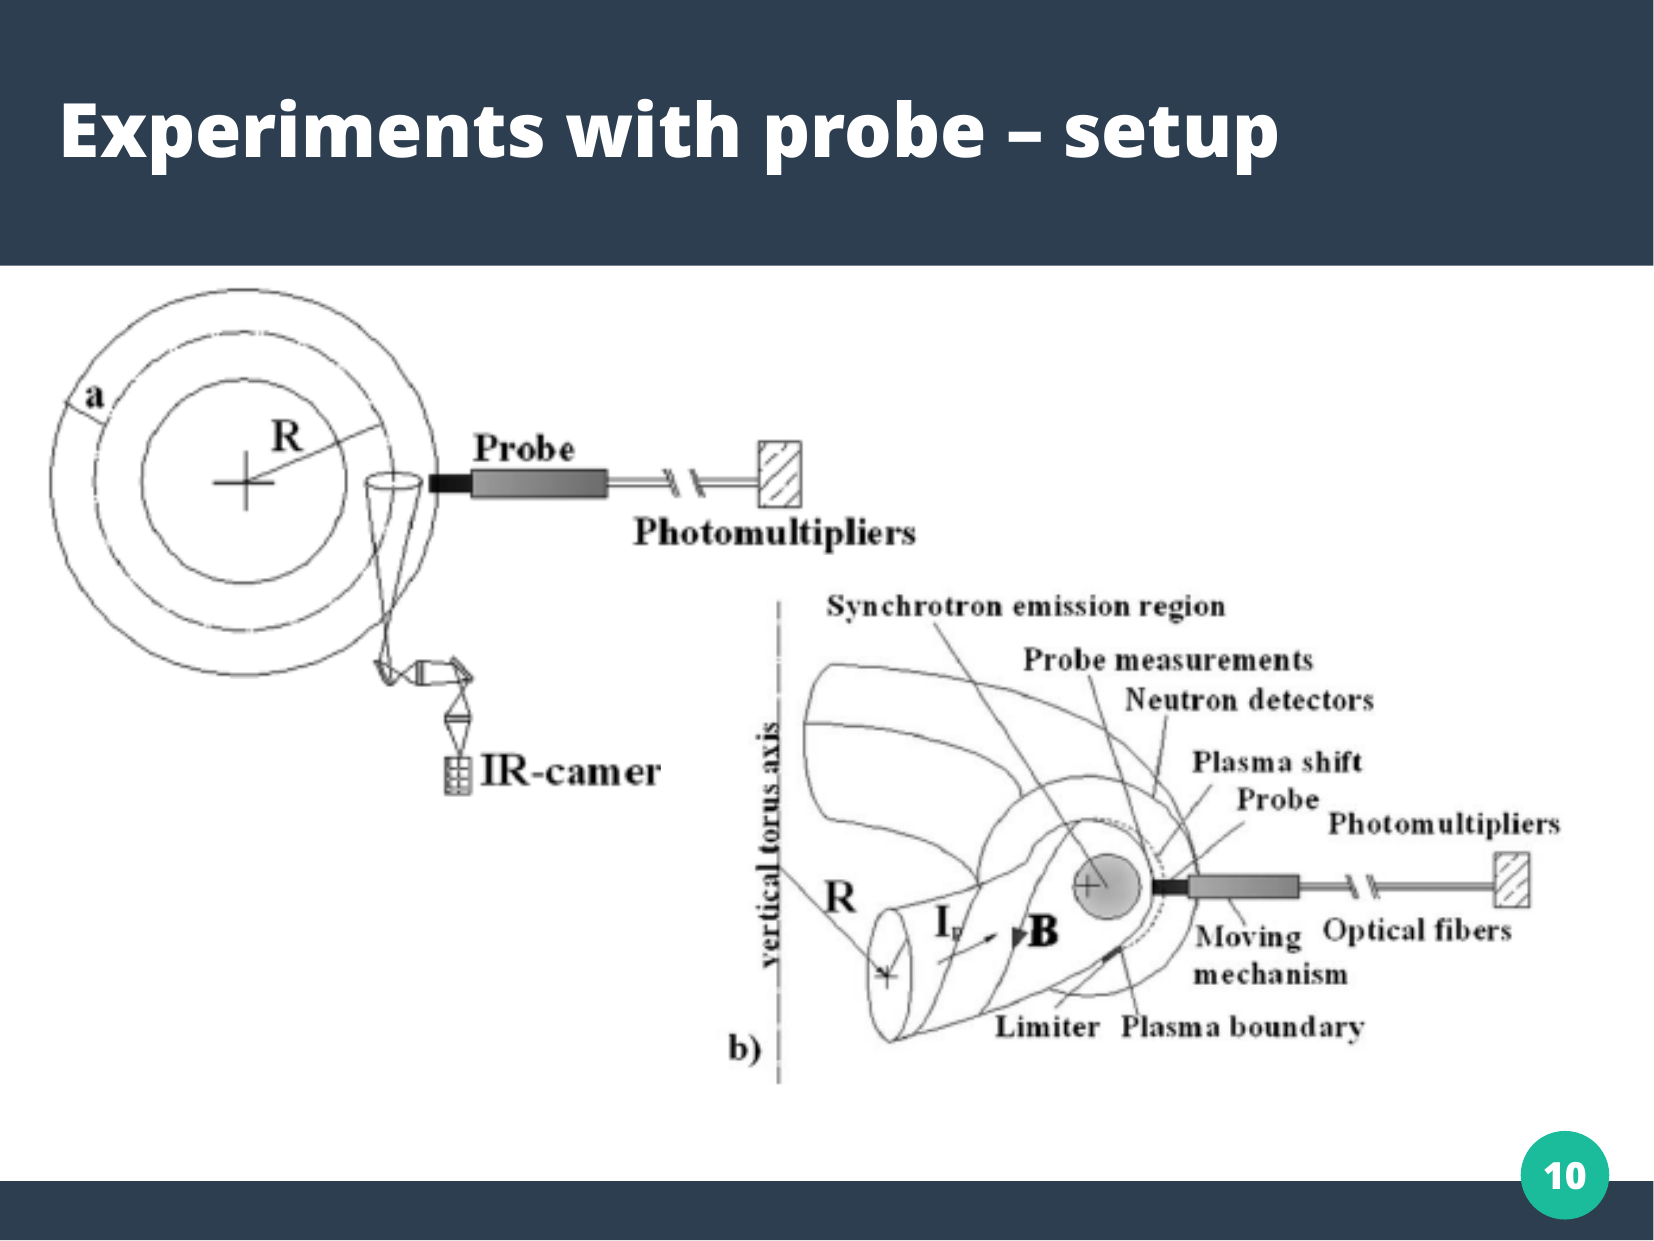

# Experiments with probe – setup
10